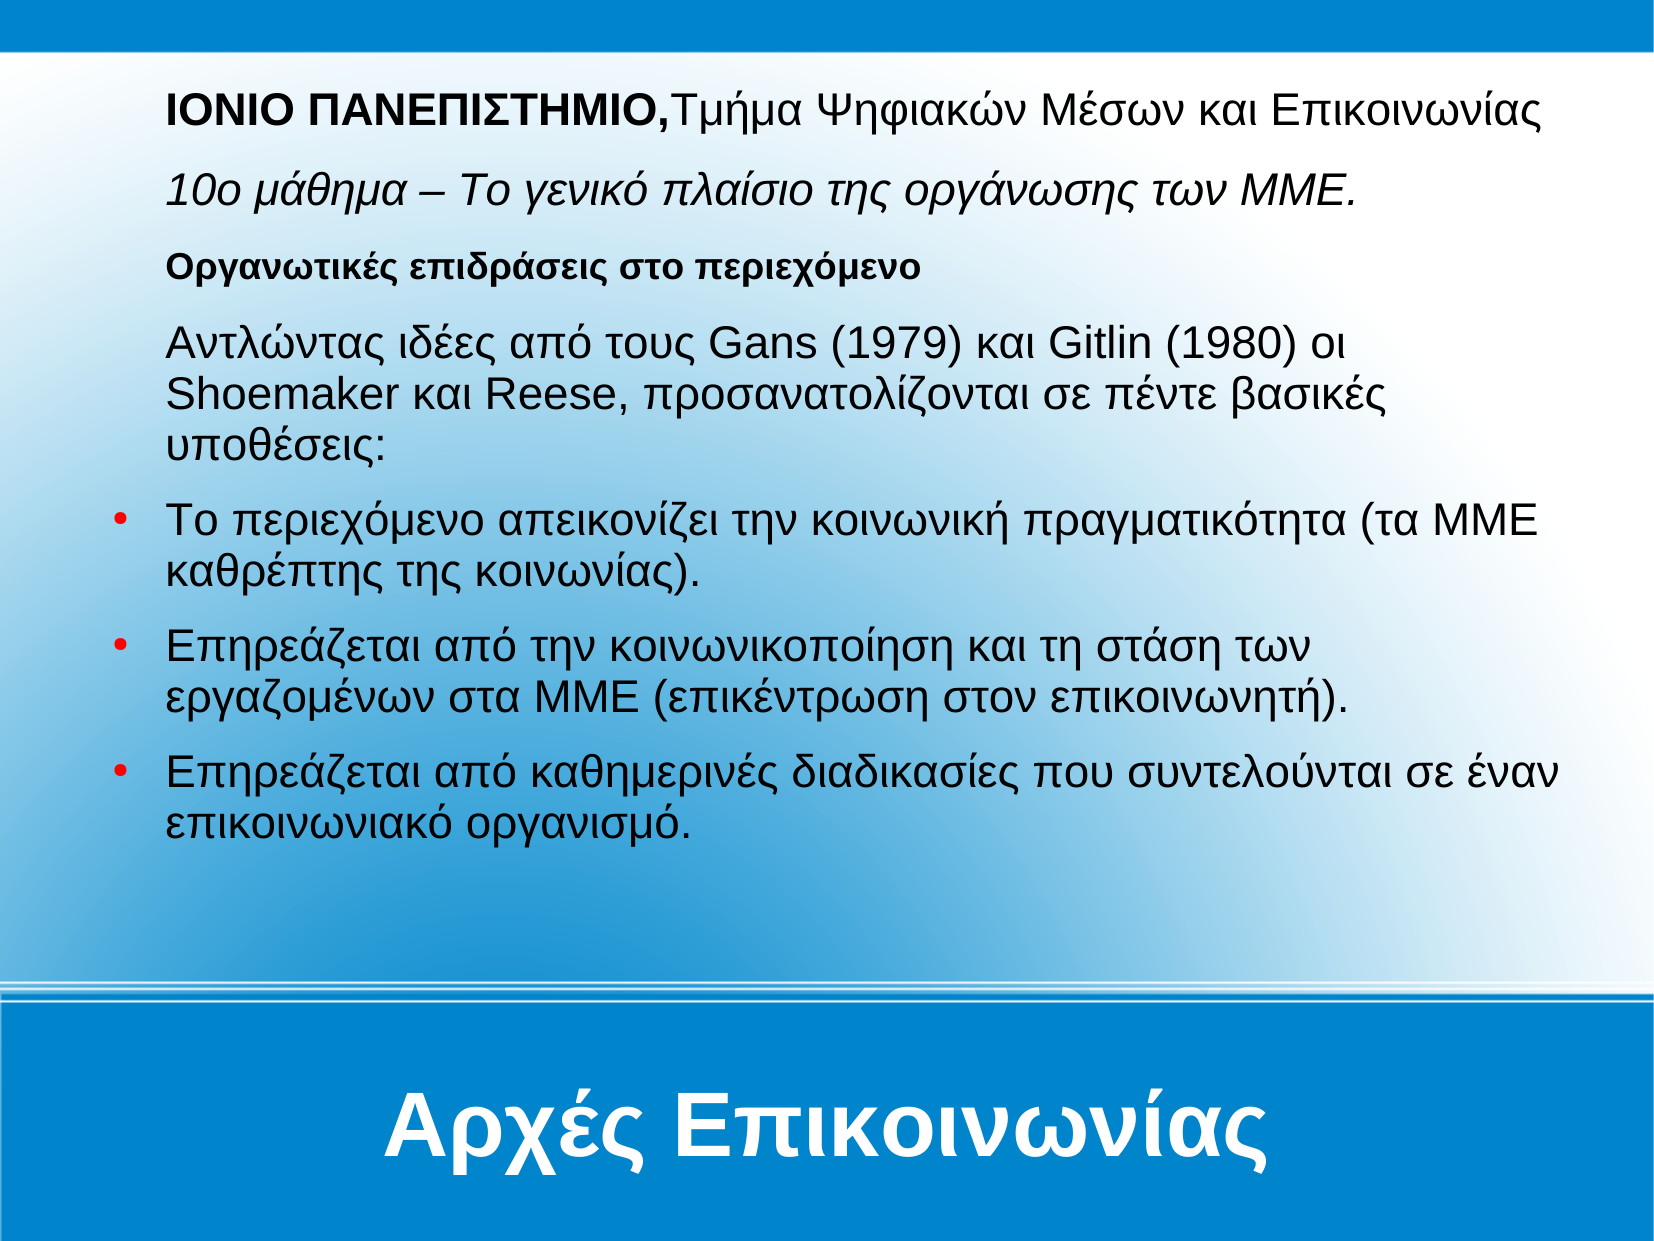

ΙΟΝΙΟ ΠΑΝΕΠΙΣΤΗΜΙΟ,Τμήμα Ψηφιακών Μέσων και Επικοινωνίας
10ο μάθημα – Το γενικό πλαίσιο της οργάνωσης των ΜΜΕ.
Οργανωτικές επιδράσεις στο περιεχόμενο
Αντλώντας ιδέες από τους Gans (1979) και Gitlin (1980) οι Shoemaker και Reese, προσανατολίζονται σε πέντε βασικές υποθέσεις:
Το περιεχόμενο απεικονίζει την κοινωνική πραγματικότητα (τα ΜΜΕ καθρέπτης της κοινωνίας).
Επηρεάζεται από την κοινωνικοποίηση και τη στάση των εργαζομένων στα ΜΜΕ (επικέντρωση στον επικοινωνητή).
Επηρεάζεται από καθημερινές διαδικασίες που συντελούνται σε έναν επικοινωνιακό οργανισμό.
# Αρχές Επικοινωνίας